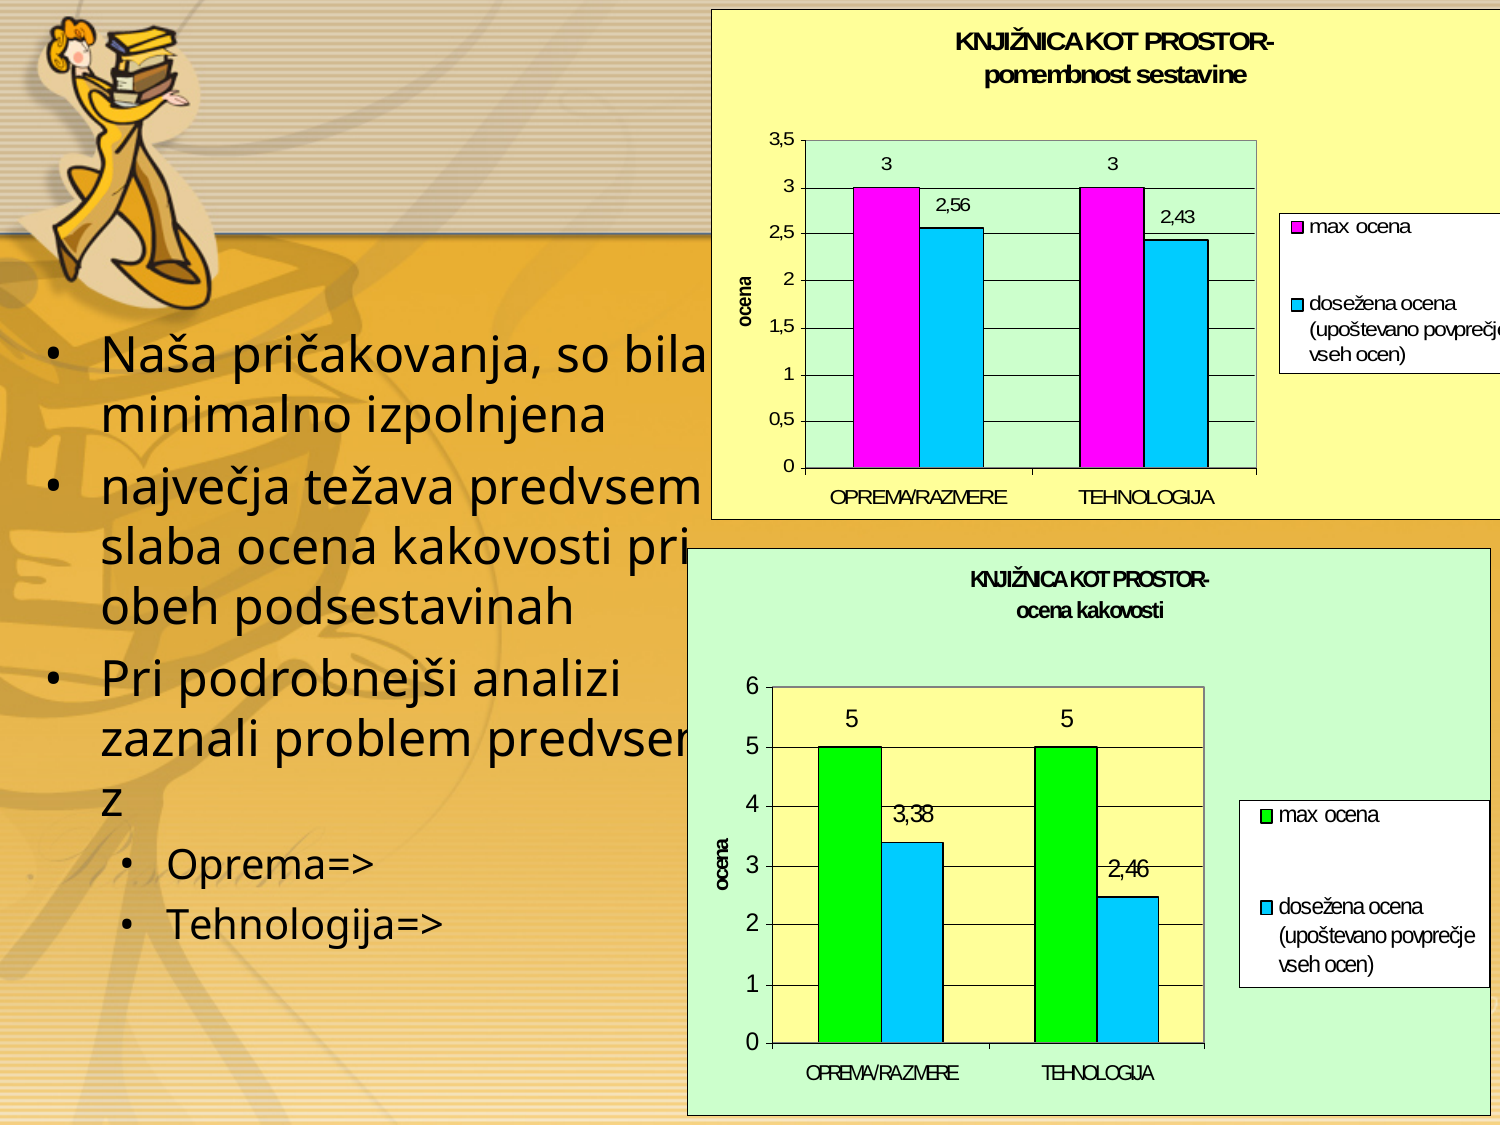

#
Naša pričakovanja, so bila minimalno izpolnjena
največja težava predvsem slaba ocena kakovosti pri obeh podsestavinah
Pri podrobnejši analizi zaznali problem predvsem z
Oprema=>
Tehnologija=>